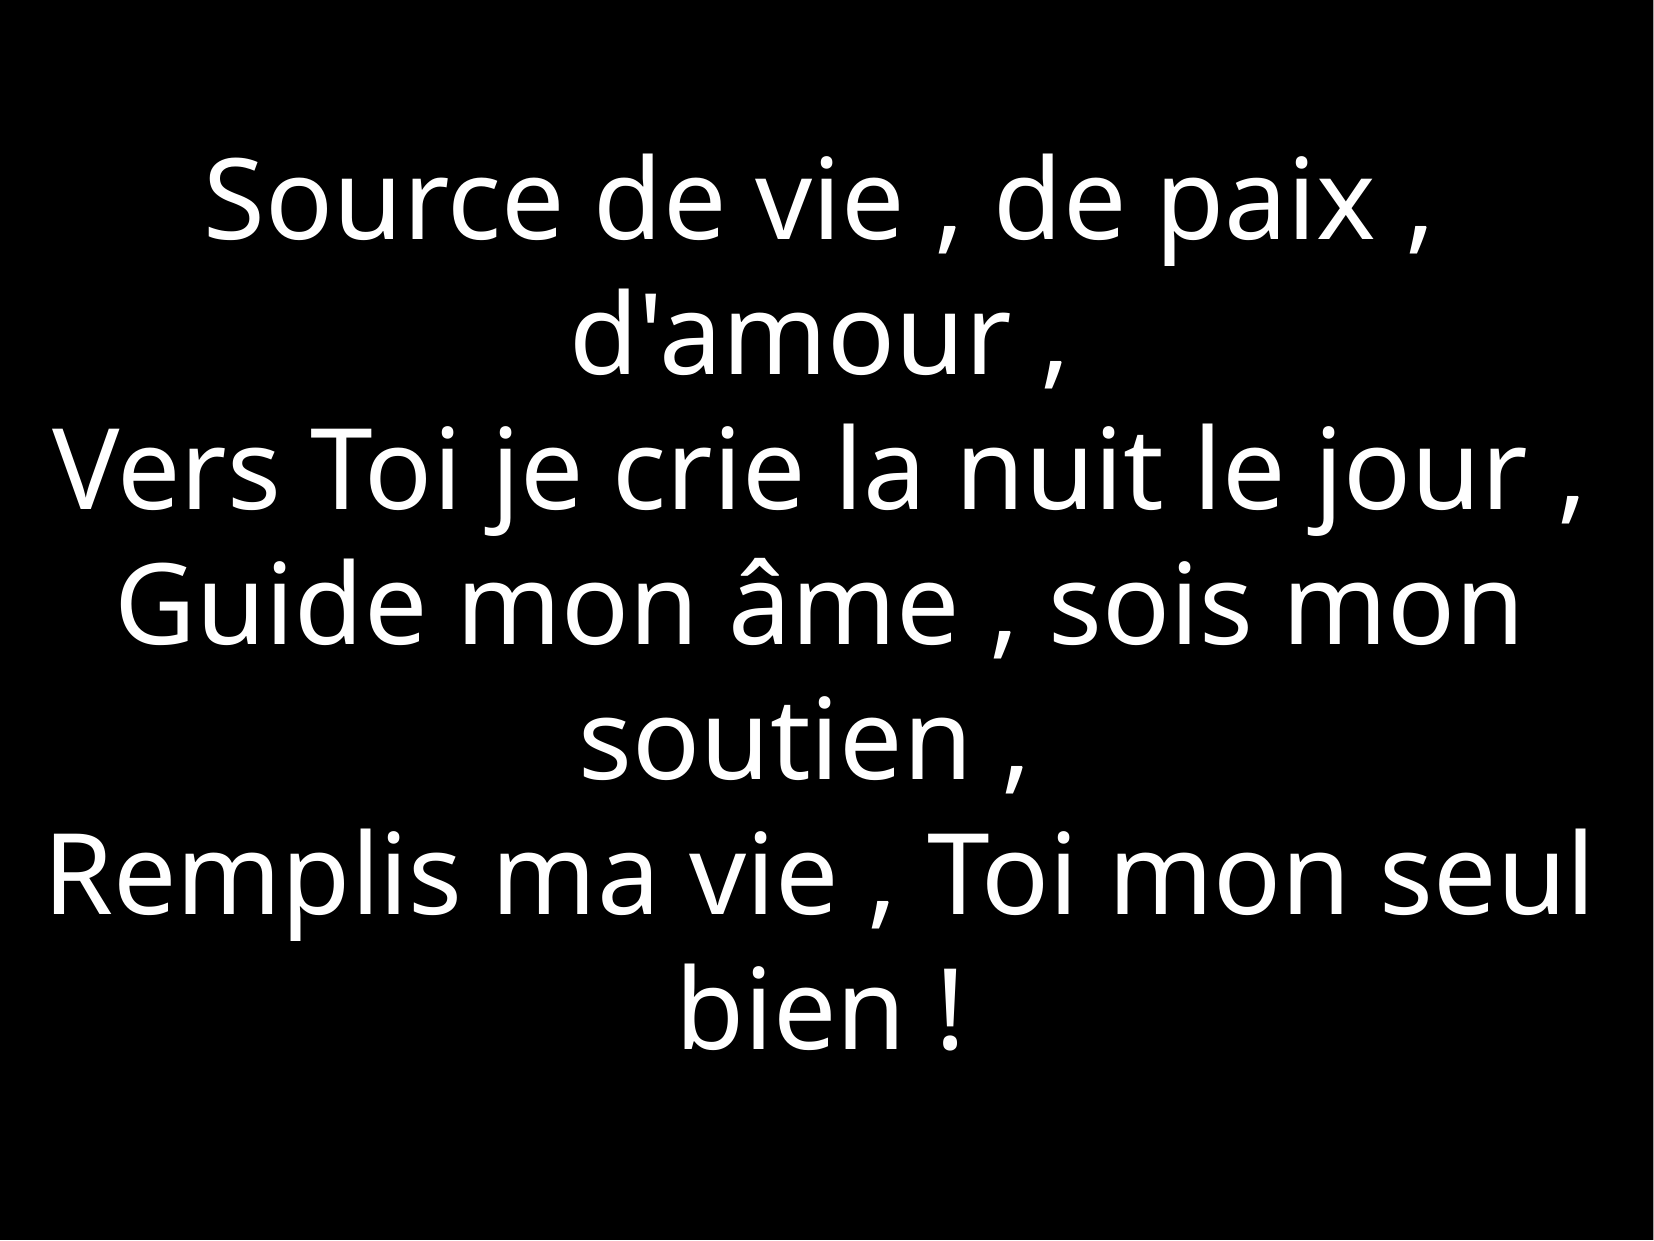

Source de vie , de paix , d'amour ,
Vers Toi je crie la nuit le jour ,
Guide mon âme , sois mon soutien ,
Remplis ma vie , Toi mon seul bien !